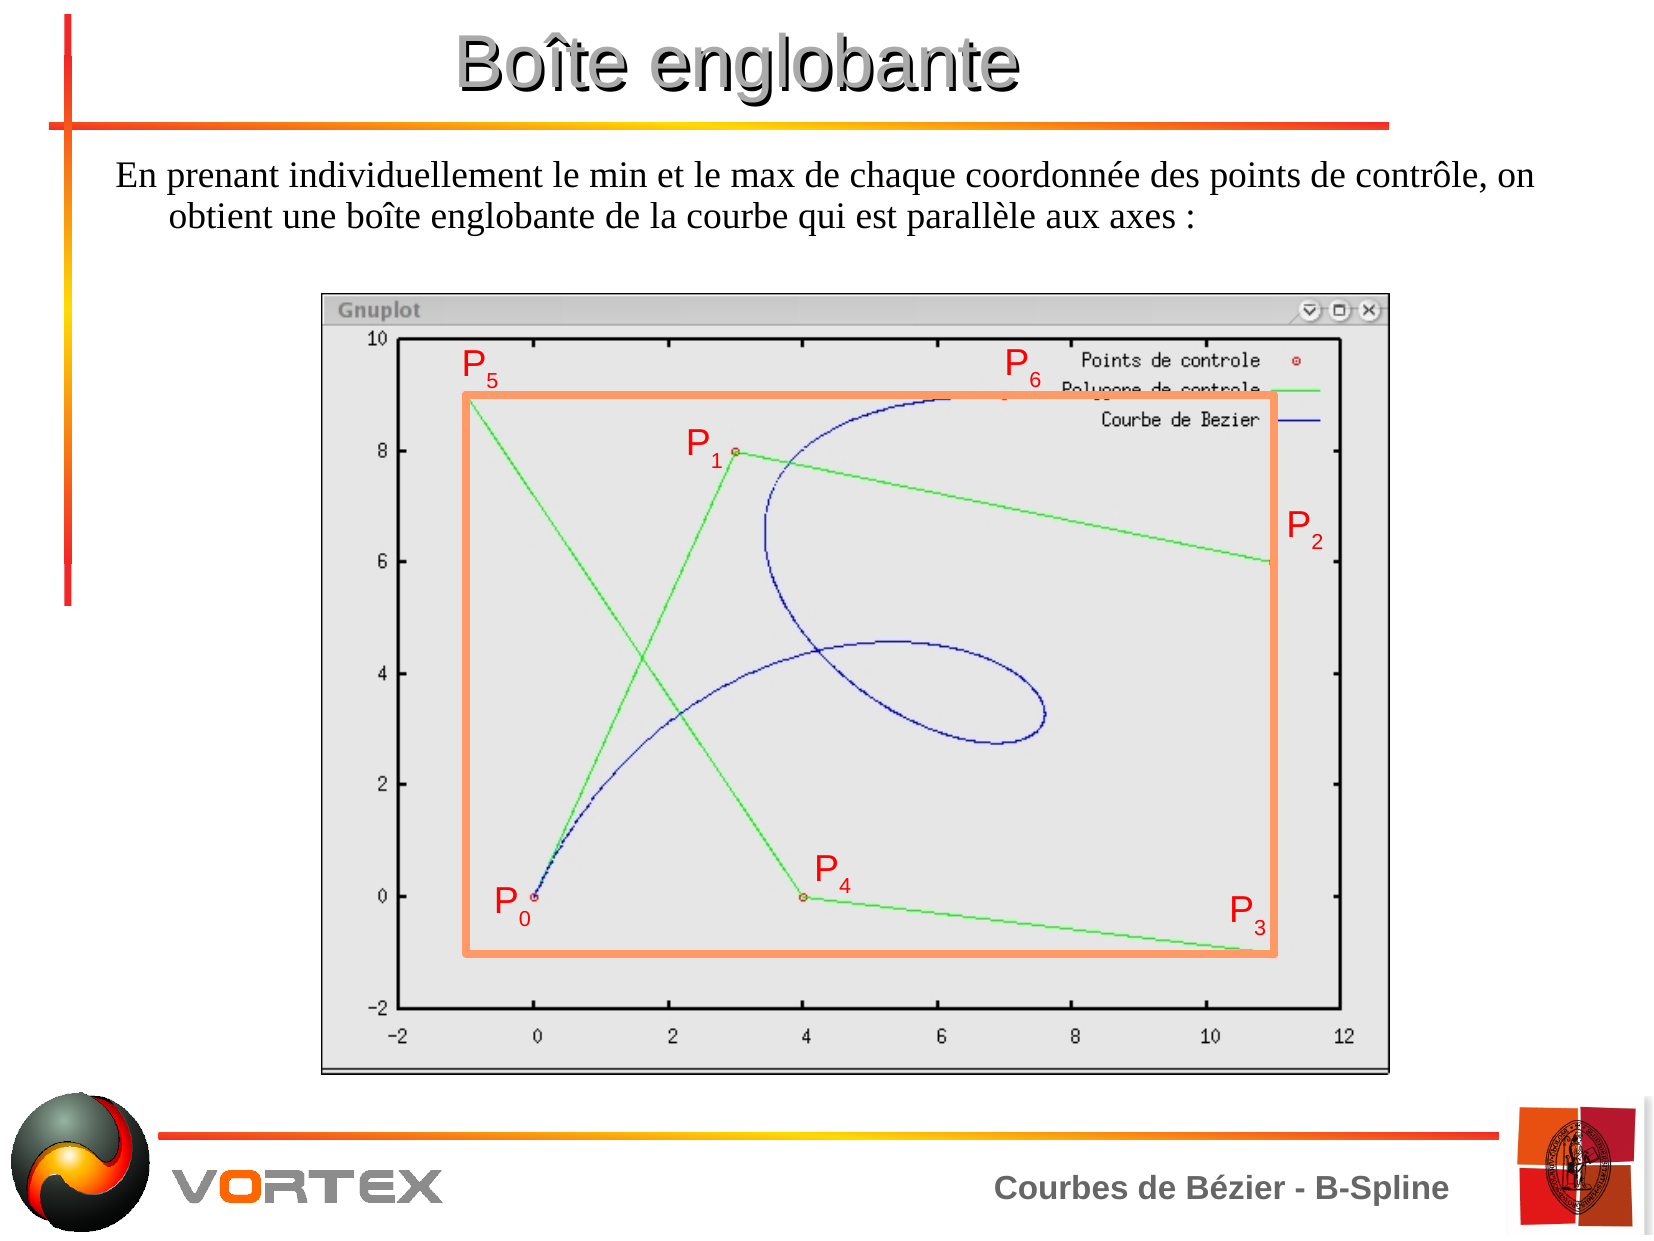

# Boîte englobante
En prenant individuellement le min et le max de chaque coordonnée des points de contrôle, on obtient une boîte englobante de la courbe qui est parallèle aux axes :
P6
P5
P1
P2
P4
P0
P3